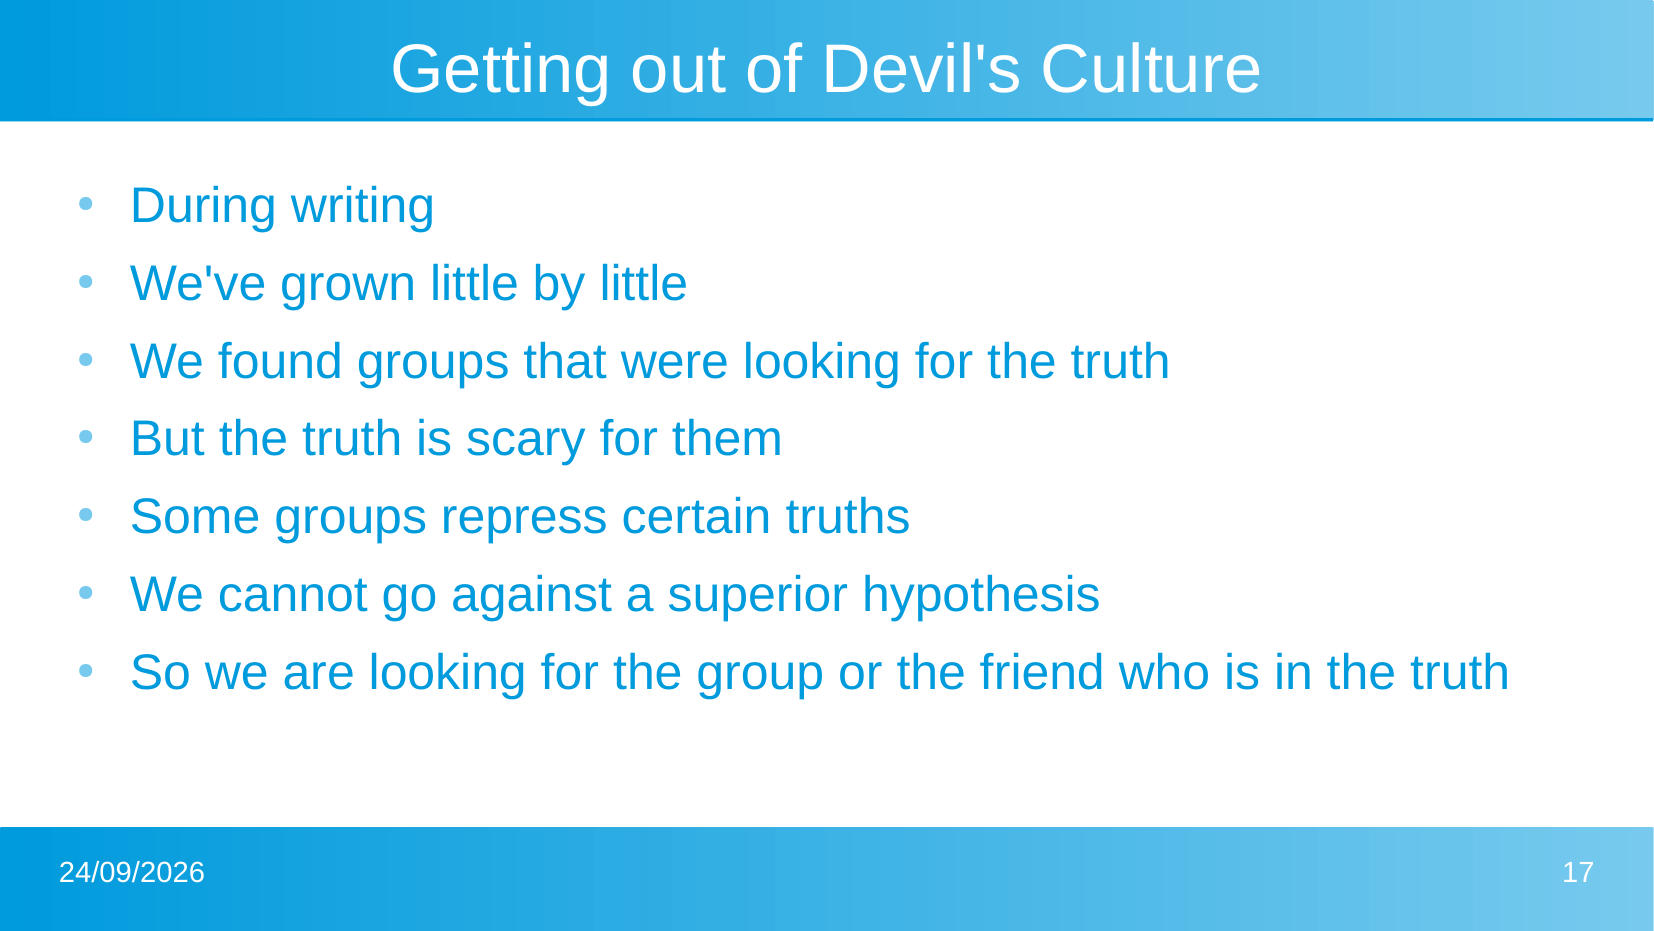

# Getting out of Devil's Culture
During writing
We've grown little by little
We found groups that were looking for the truth
But the truth is scary for them
Some groups repress certain truths
We cannot go against a superior hypothesis
So we are looking for the group or the friend who is in the truth
17